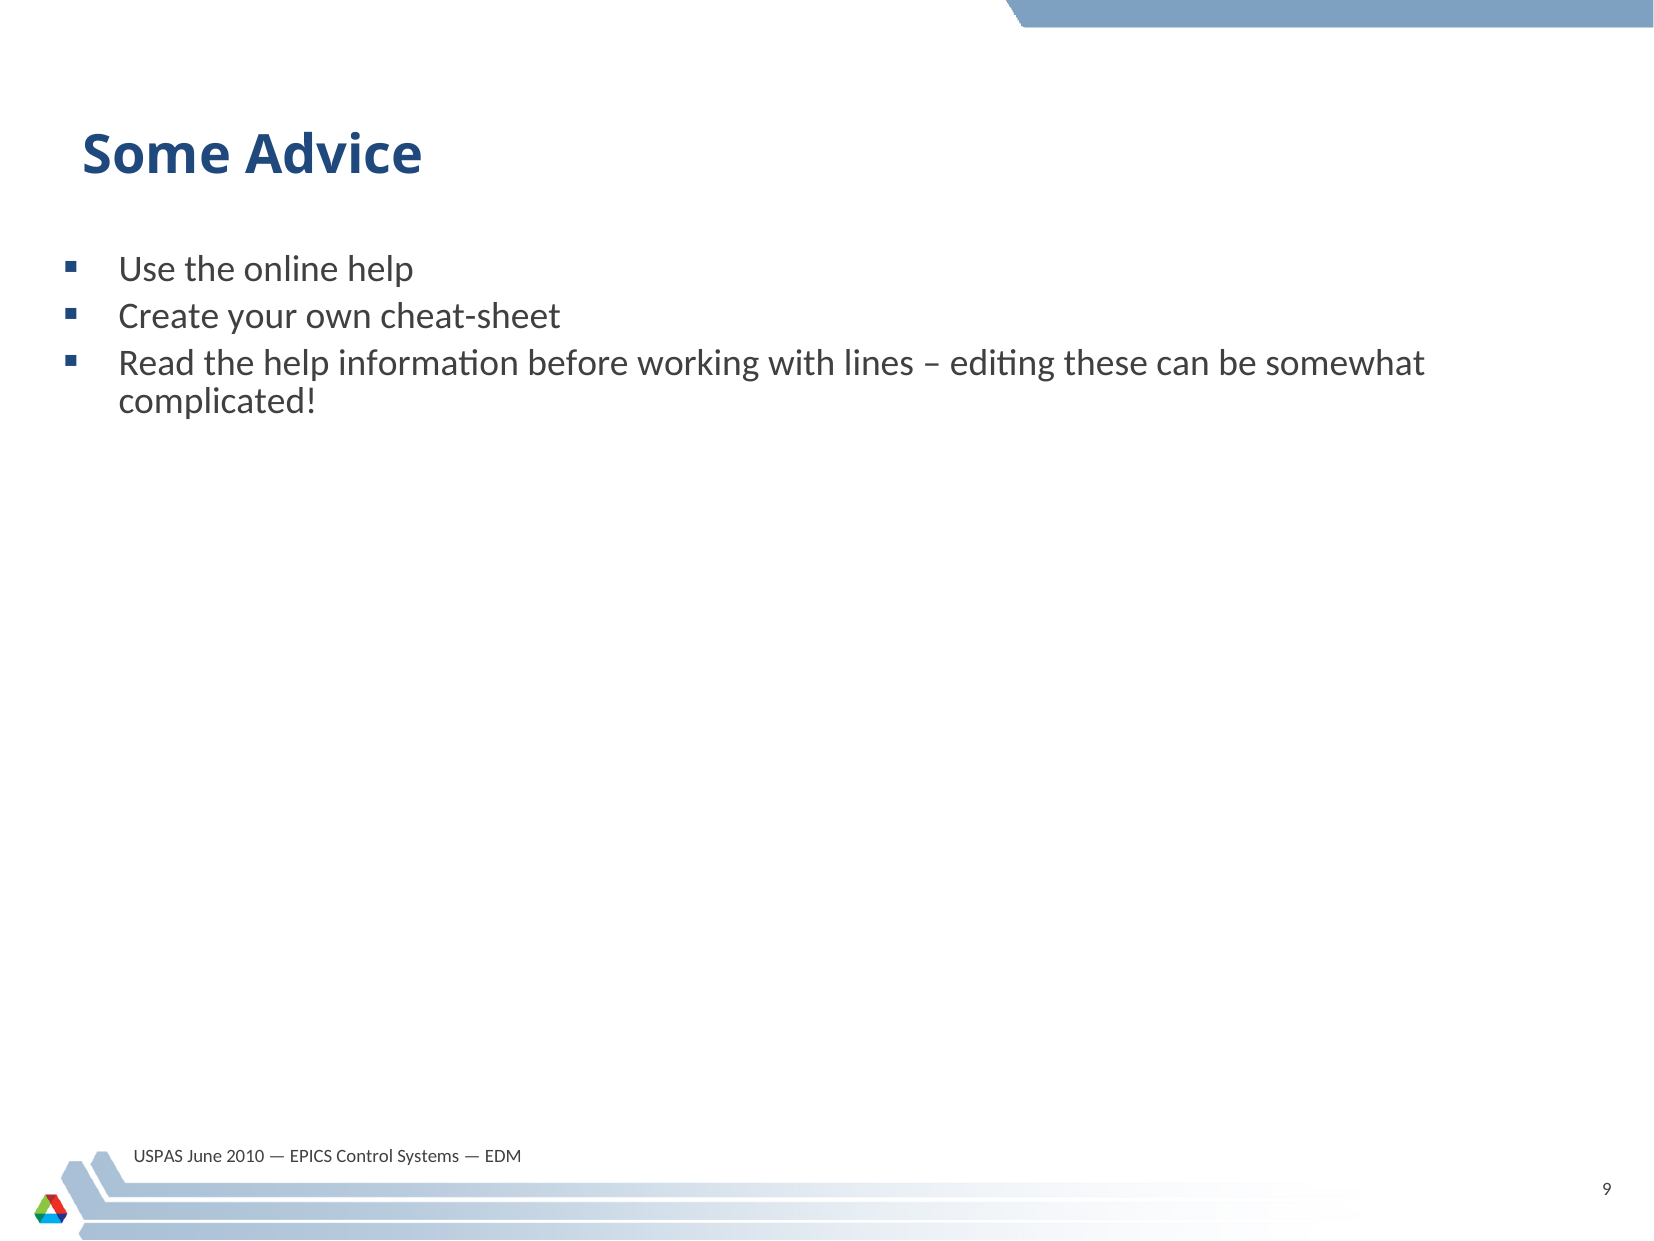

# Some Advice
Use the online help
Create your own cheat-sheet
Read the help information before working with lines – editing these can be somewhat complicated!
USPAS June 2010 — EPICS Control Systems — EDM
9